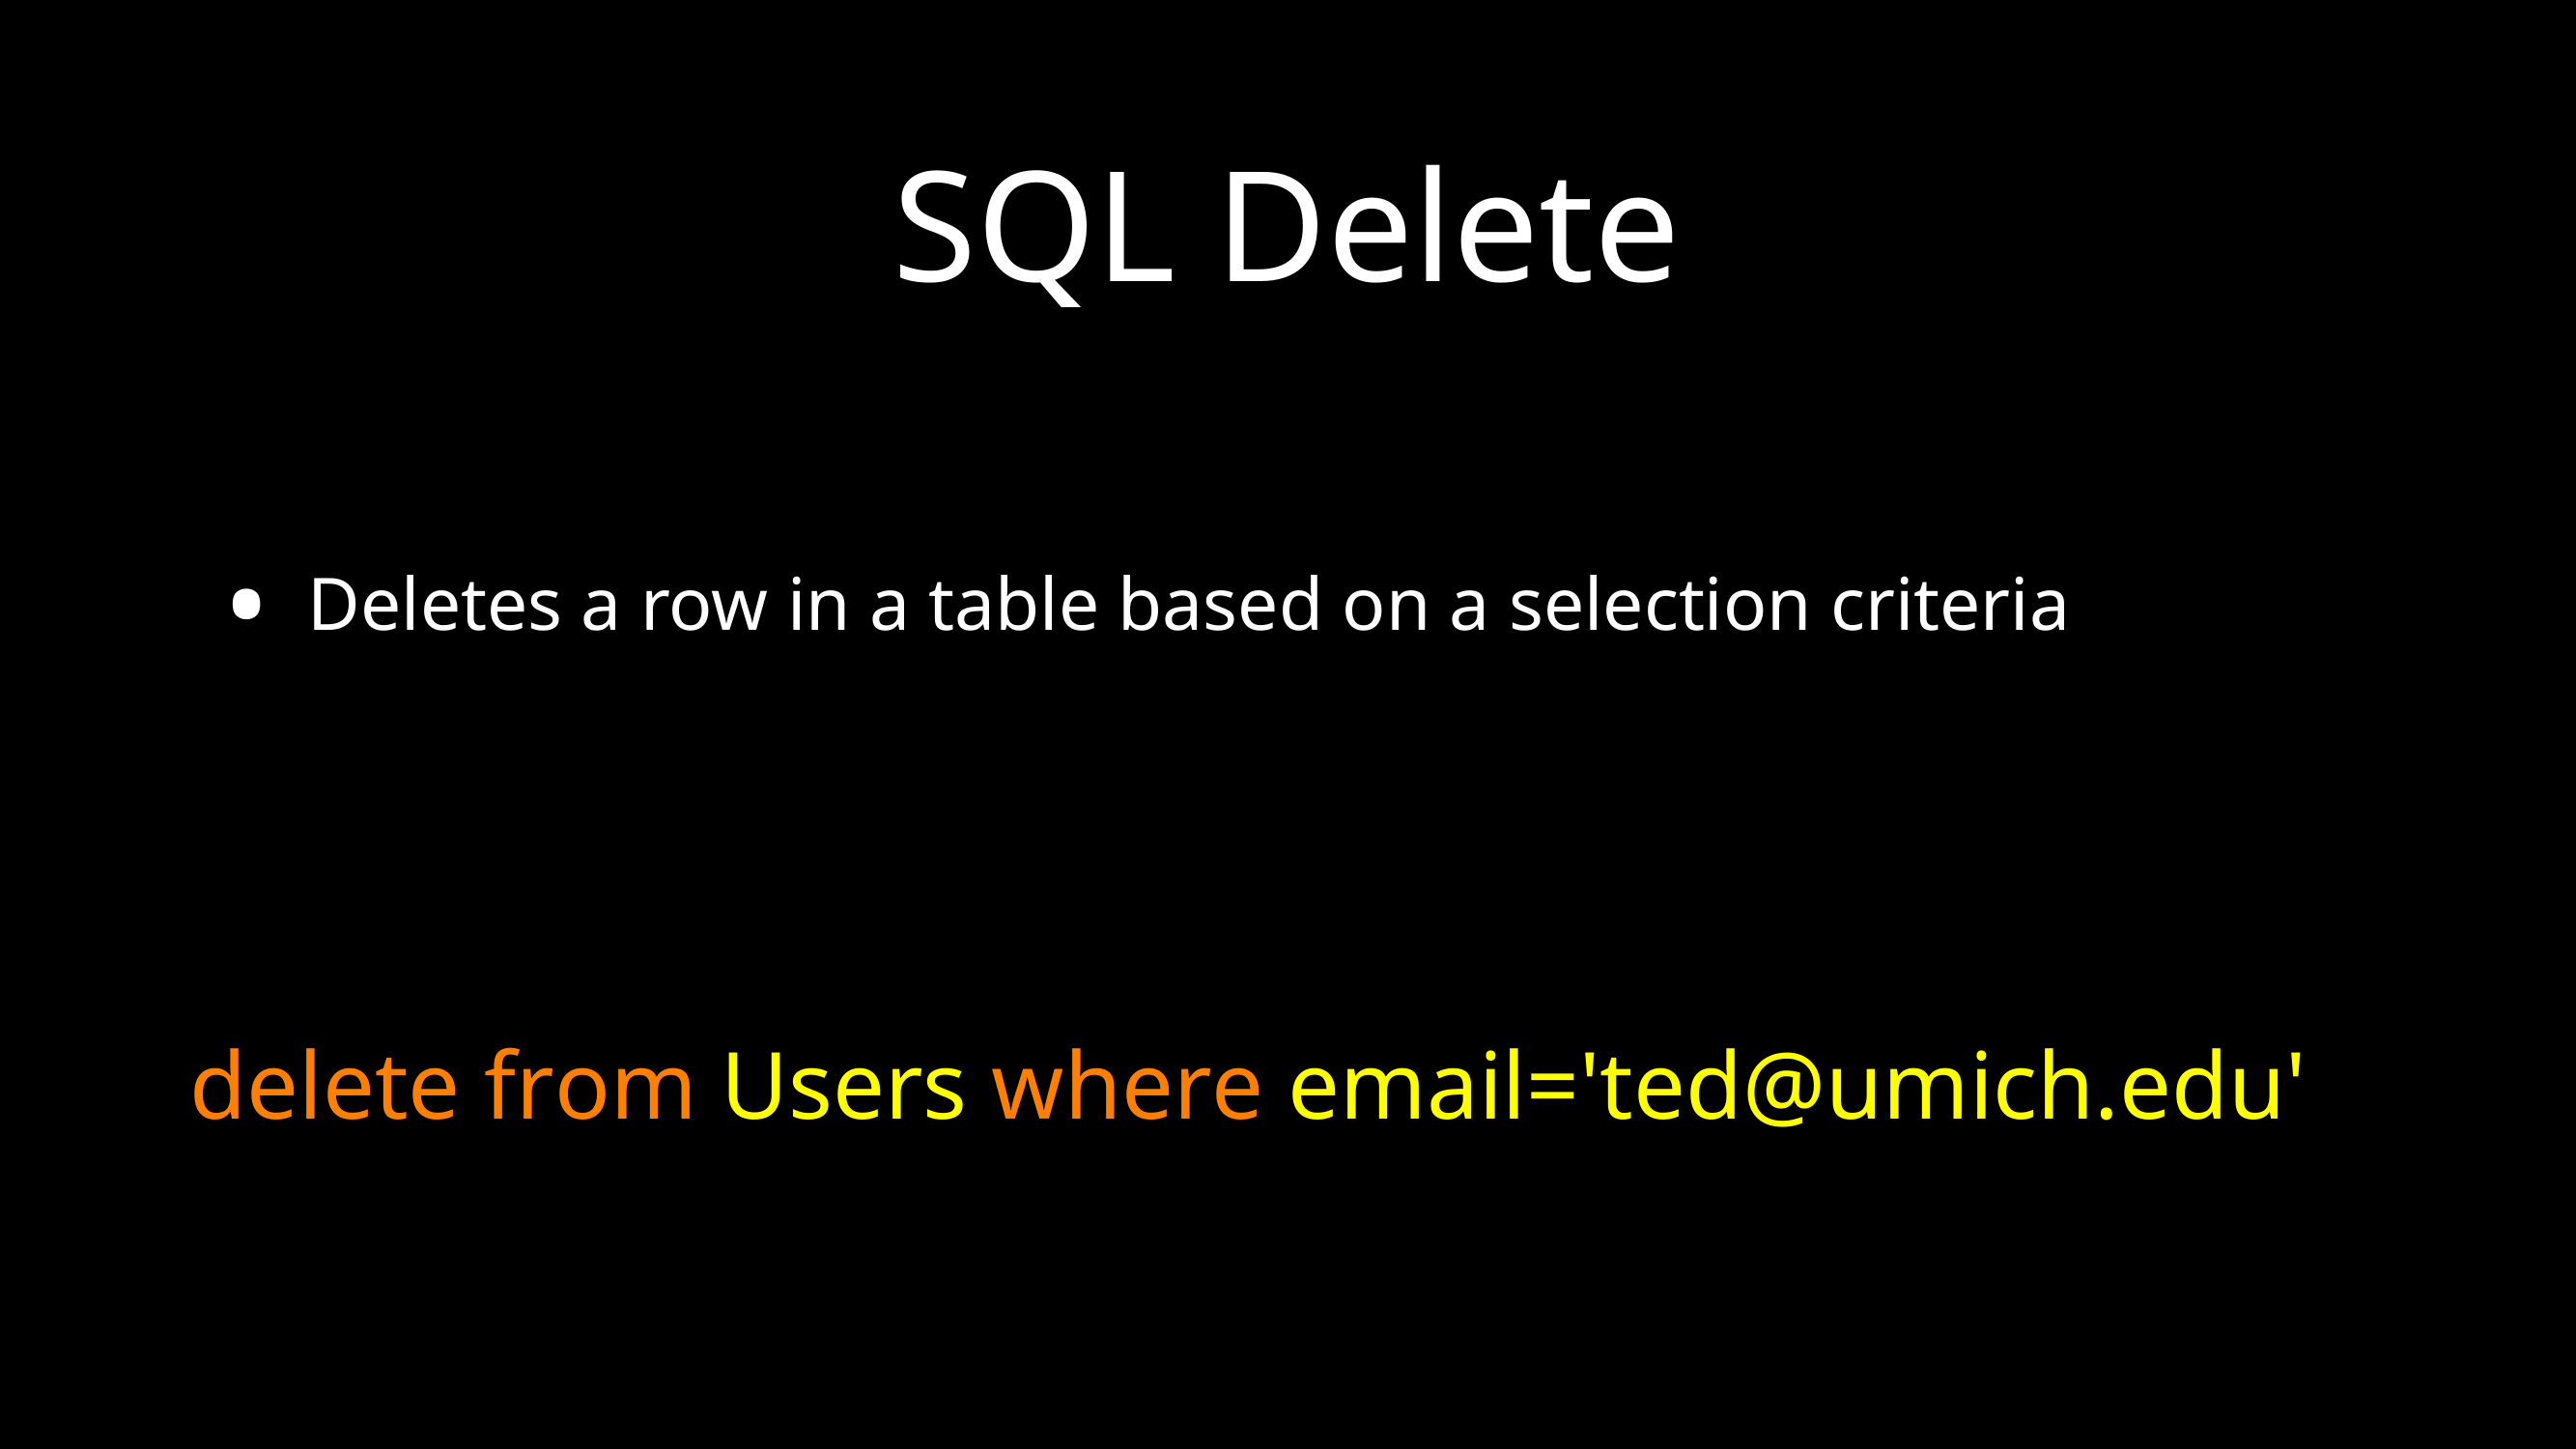

# SQL Delete
Deletes a row in a table based on a selection criteria
delete from Users where email='ted@umich.edu'